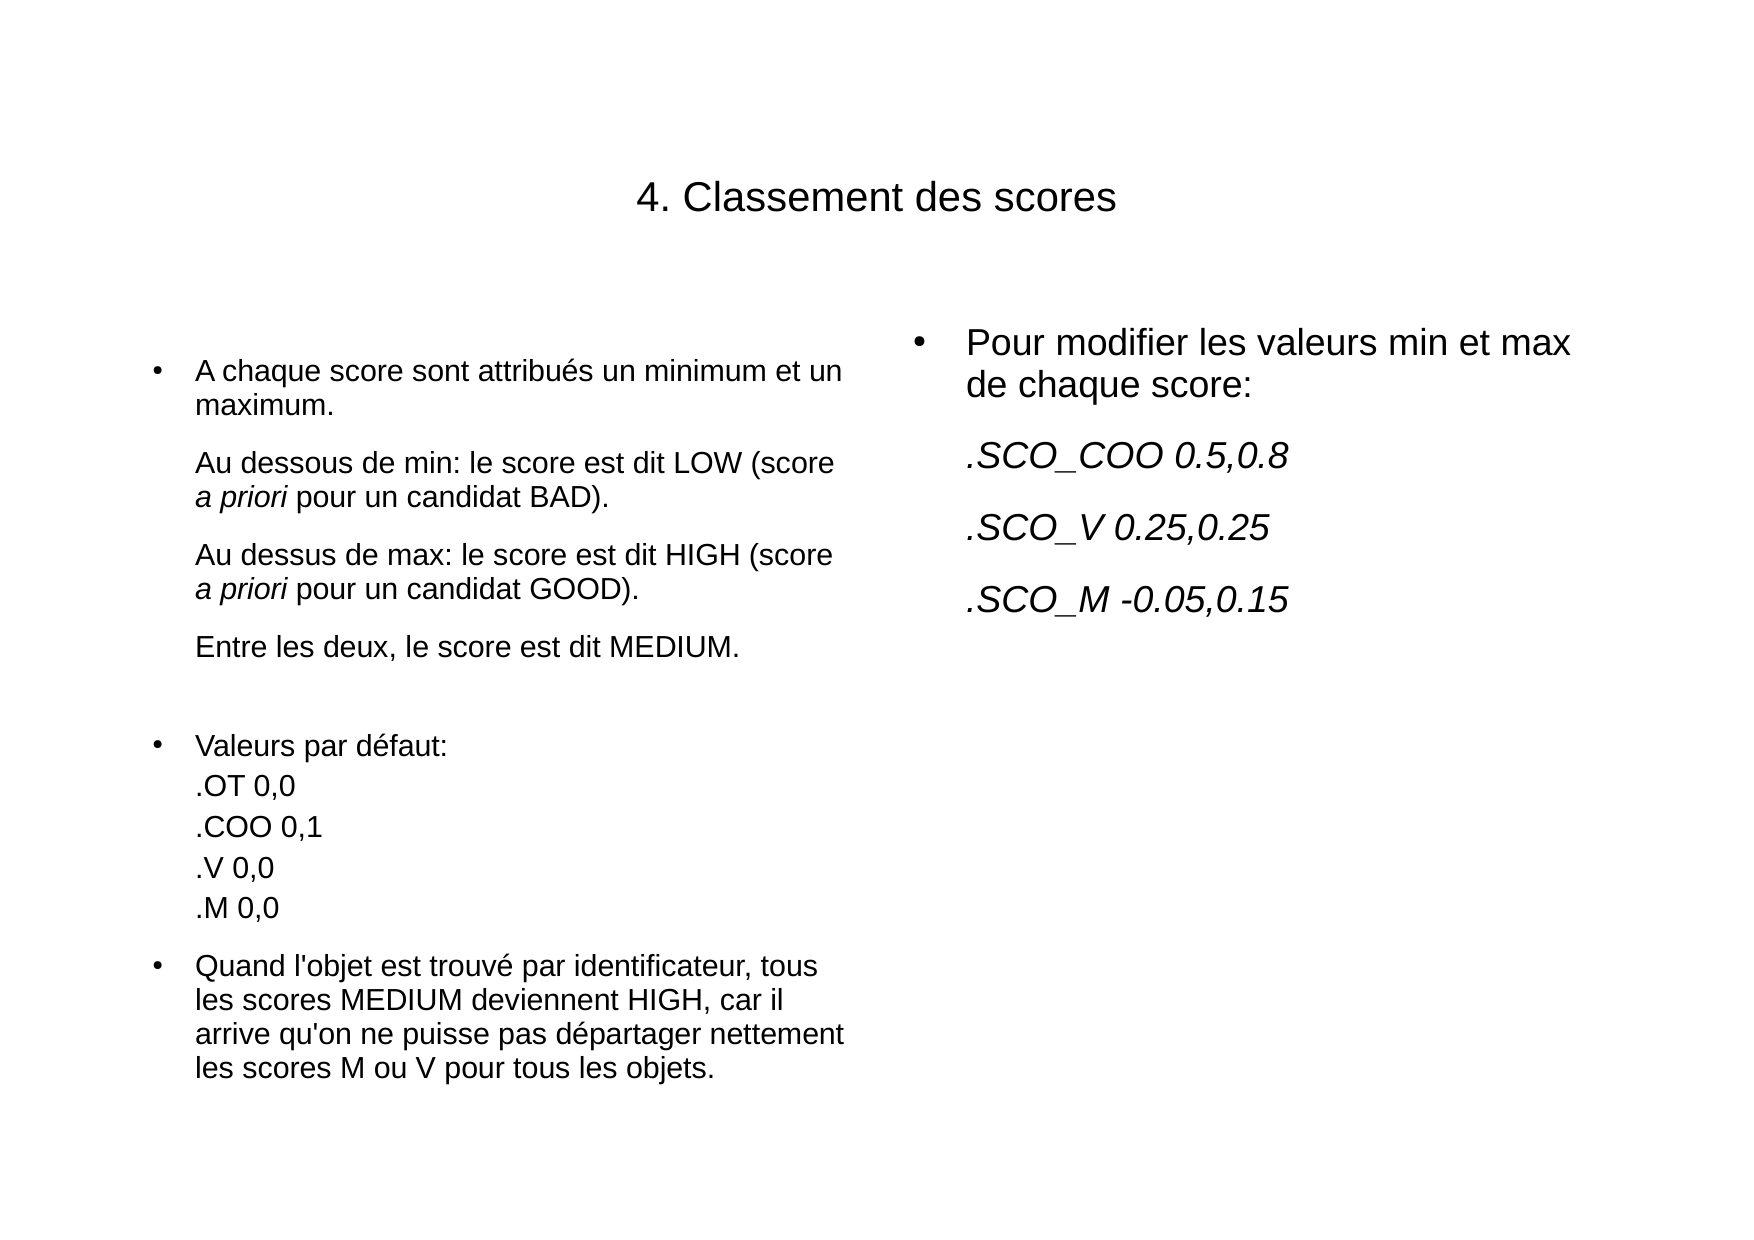

# 4. Classement des scores
Pour modifier les valeurs min et max de chaque score:
.SCO_COO 0.5,0.8
.SCO_V 0.25,0.25
.SCO_M -0.05,0.15
A chaque score sont attribués un minimum et un maximum.
Au dessous de min: le score est dit LOW (score a priori pour un candidat BAD).
Au dessus de max: le score est dit HIGH (score a priori pour un candidat GOOD).
Entre les deux, le score est dit MEDIUM.
Valeurs par défaut:
.OT 0,0
.COO 0,1
.V 0,0
.M 0,0
Quand l'objet est trouvé par identificateur, tous les scores MEDIUM deviennent HIGH, car il arrive qu'on ne puisse pas départager nettement les scores M ou V pour tous les objets.